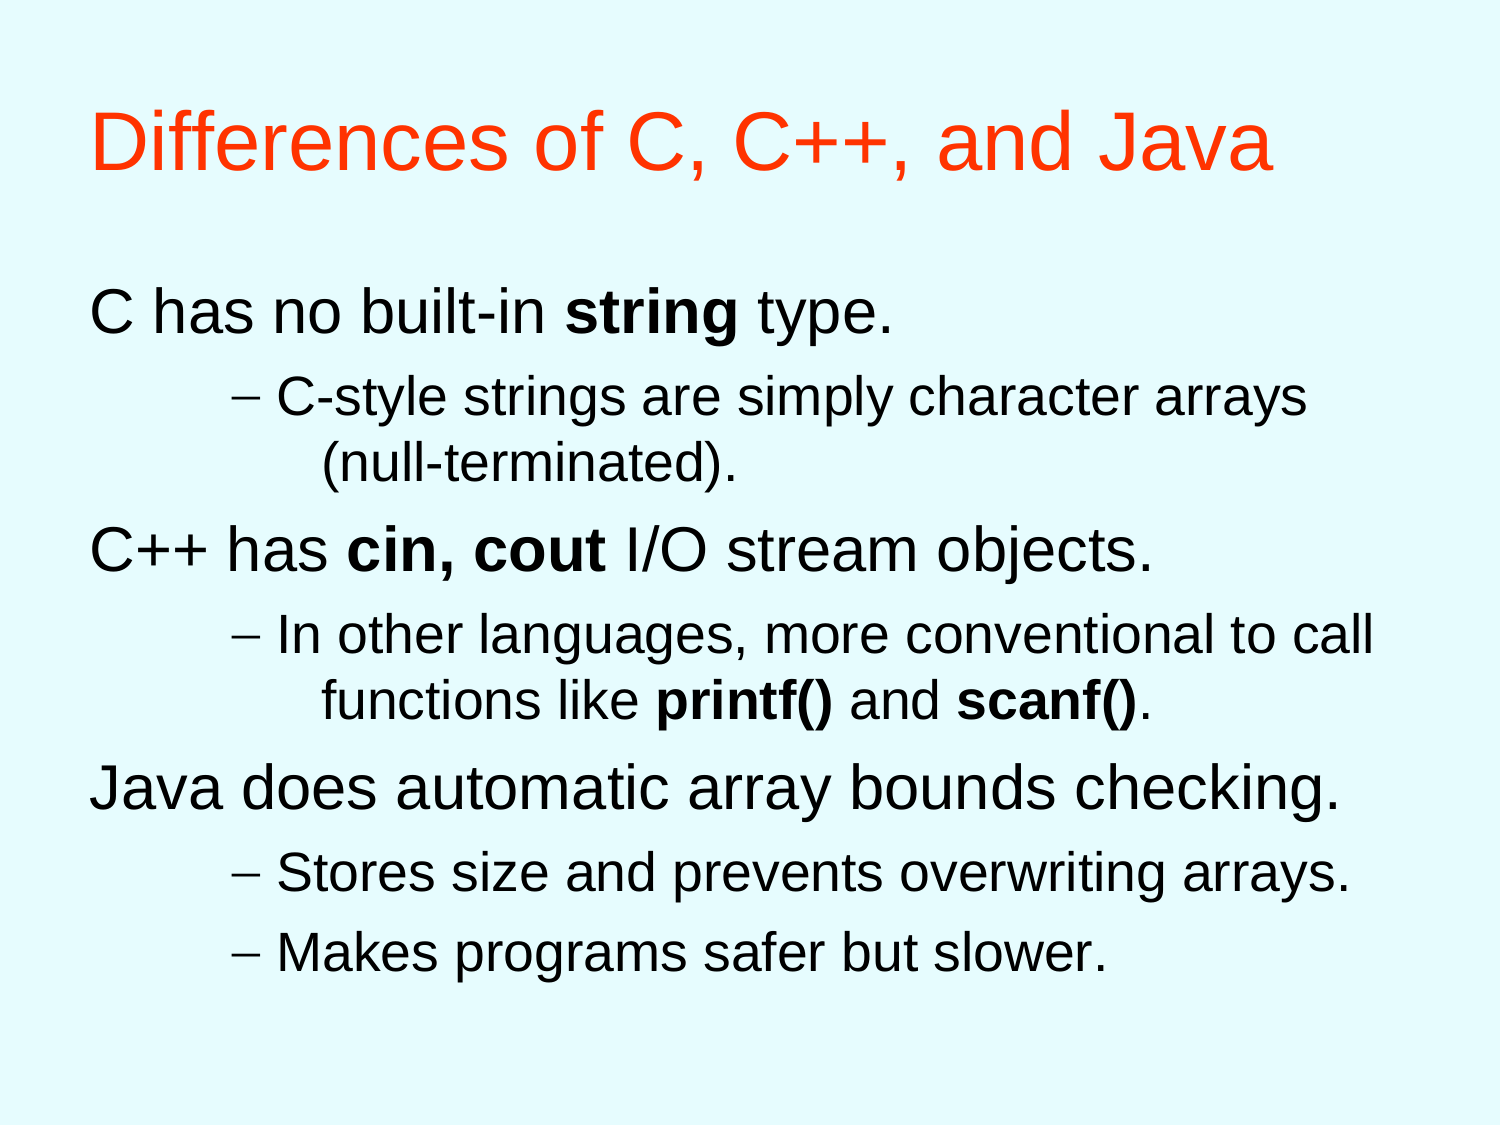

# Differences of C, C++, and Java
C has no built-in string type.
C-style strings are simply character arrays (null-terminated).
C++ has cin, cout I/O stream objects.
In other languages, more conventional to call functions like printf() and scanf().
Java does automatic array bounds checking.
Stores size and prevents overwriting arrays.
Makes programs safer but slower.